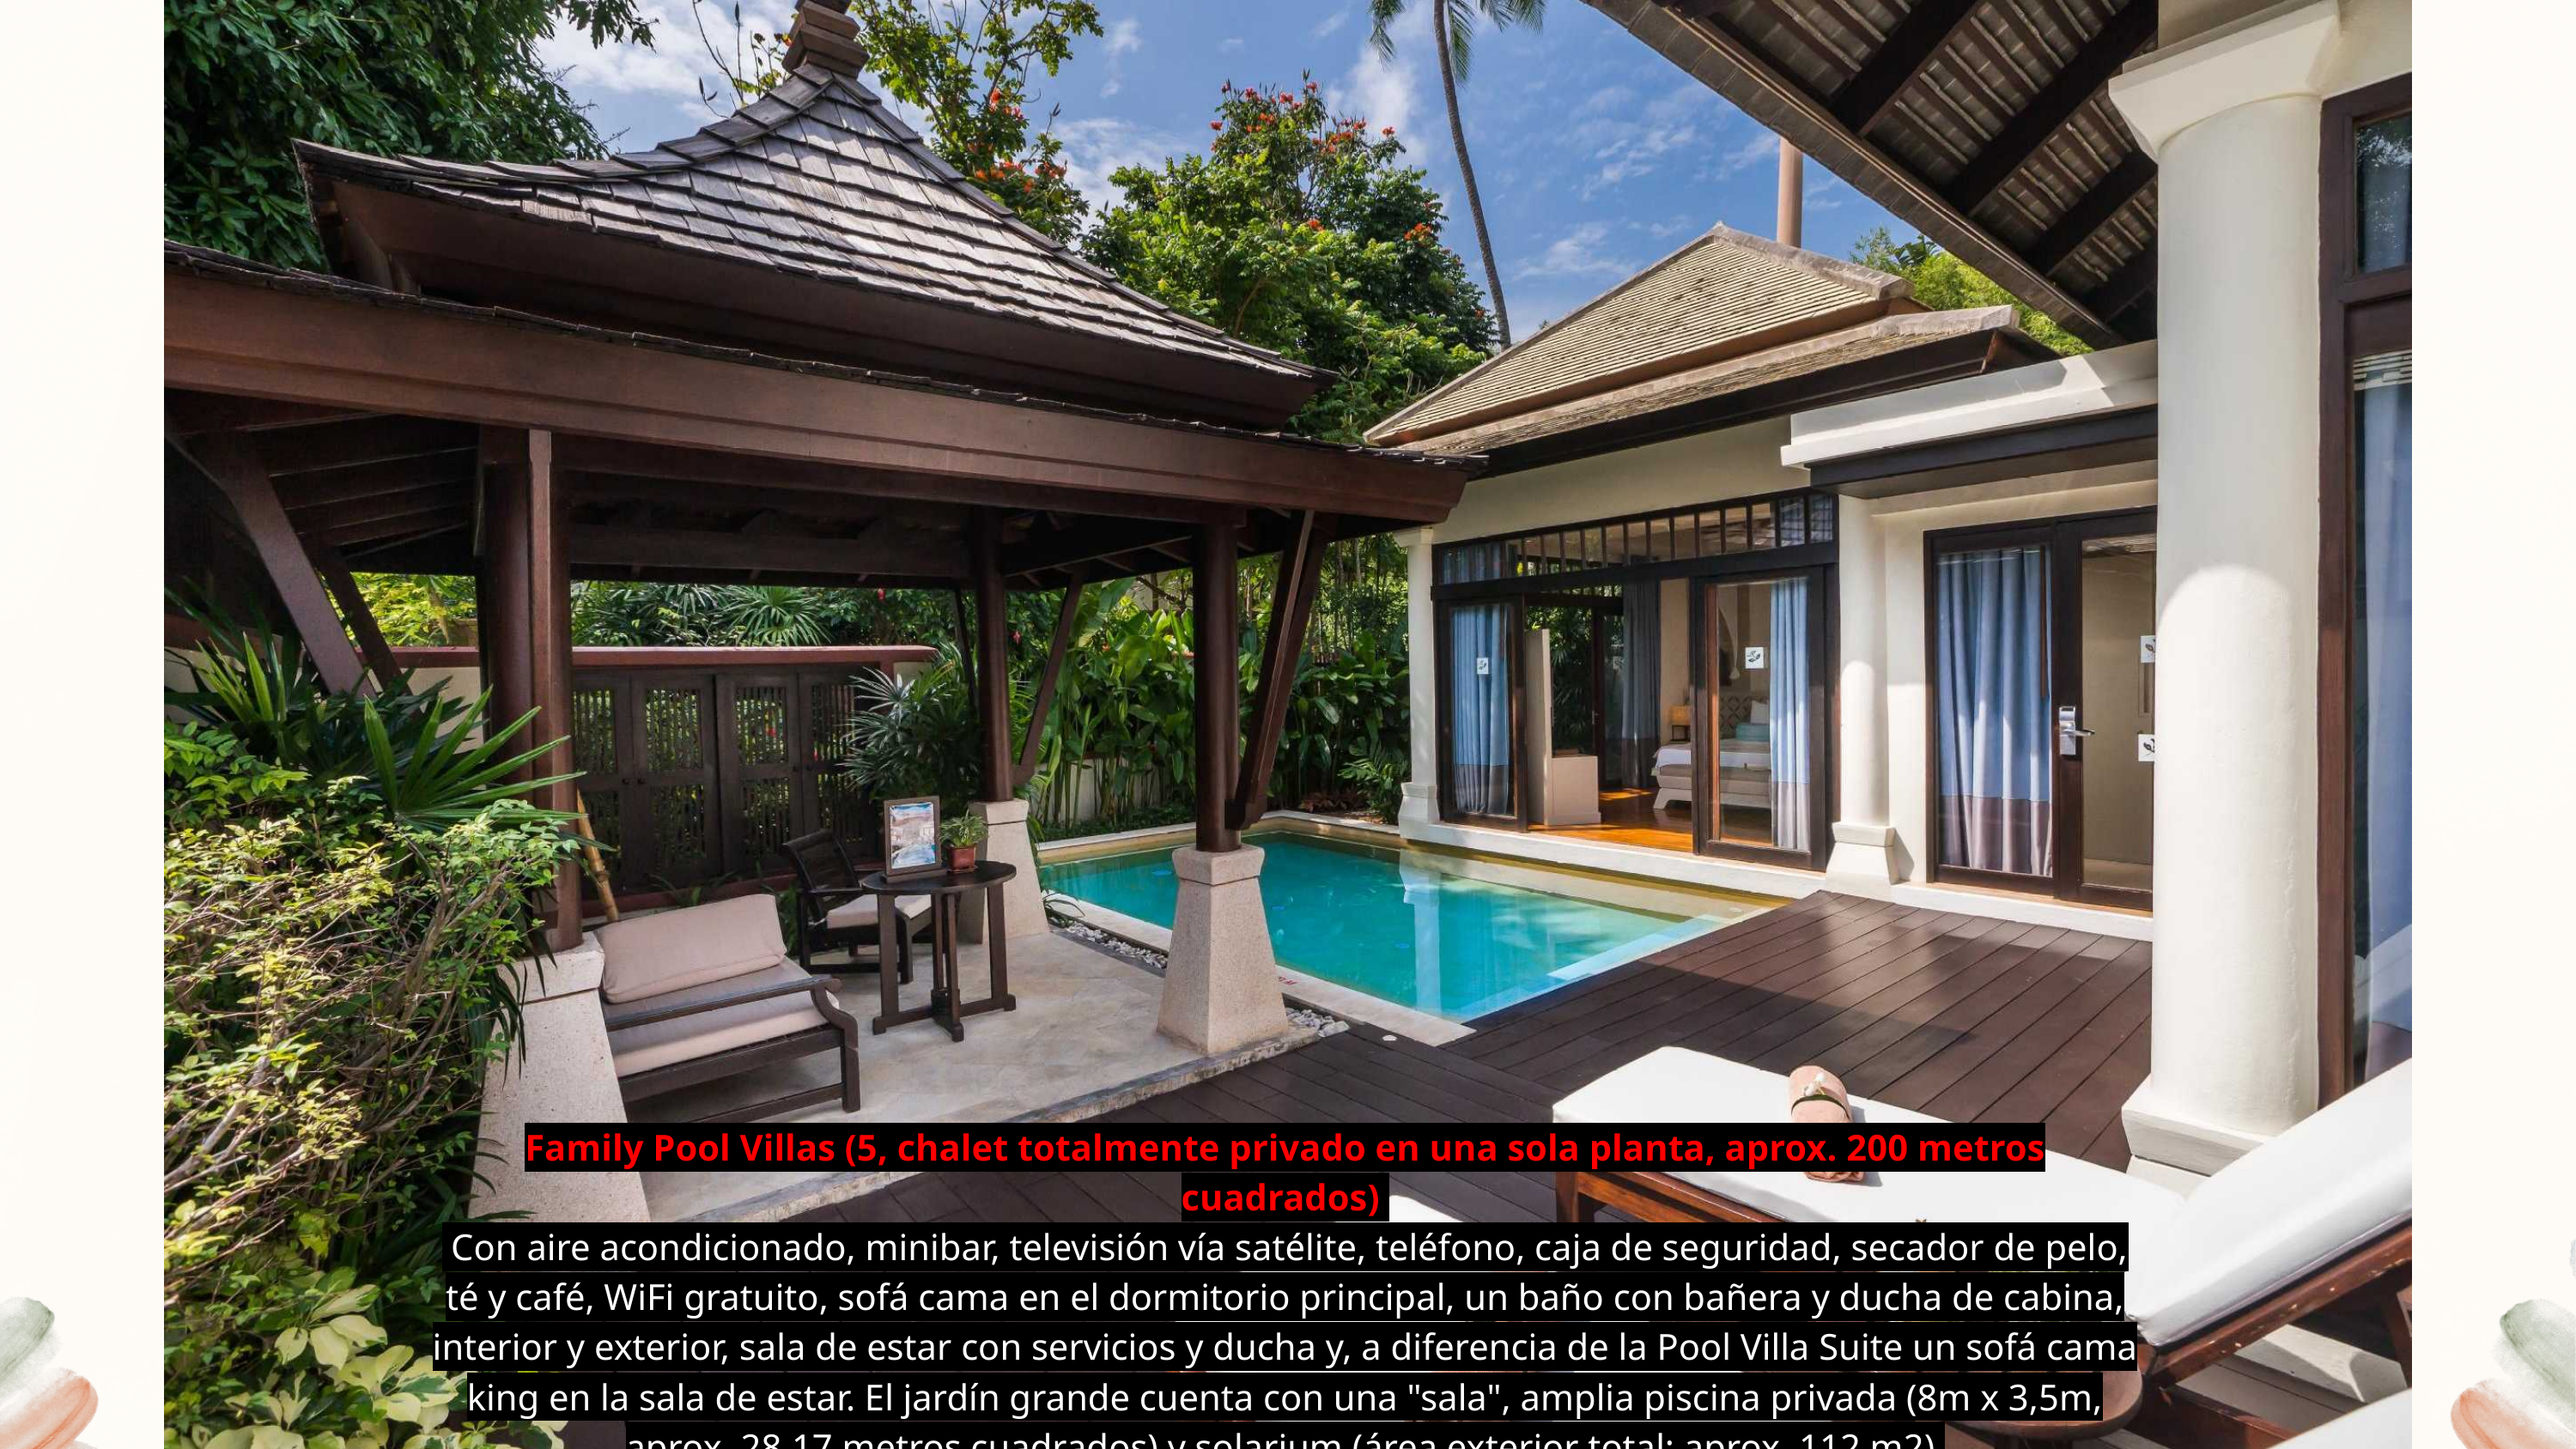

Family Pool Villas (5, chalet totalmente privado en una sola planta, aprox. 200 metros cuadrados)
 Con aire acondicionado, minibar, televisión vía satélite, teléfono, caja de seguridad, secador de pelo, té y café, WiFi gratuito, sofá cama en el dormitorio principal, un baño con bañera y ducha de cabina, interior y exterior, sala de estar con servicios y ducha y, a diferencia de la Pool Villa Suite un sofá cama king en la sala de estar. El jardín grande cuenta con una "sala", amplia piscina privada (8m x 3,5m, aprox. 28,17 metros cuadrados) y solarium (área exterior total: aprox. 112 m2)
Ocupación máxima: 5 adultos o 4 adultos y 1
Cama: 1 cama doble y sofá cama en el dormitorio y un sofá cama king en la sala de estar
Vista: Jardín privado